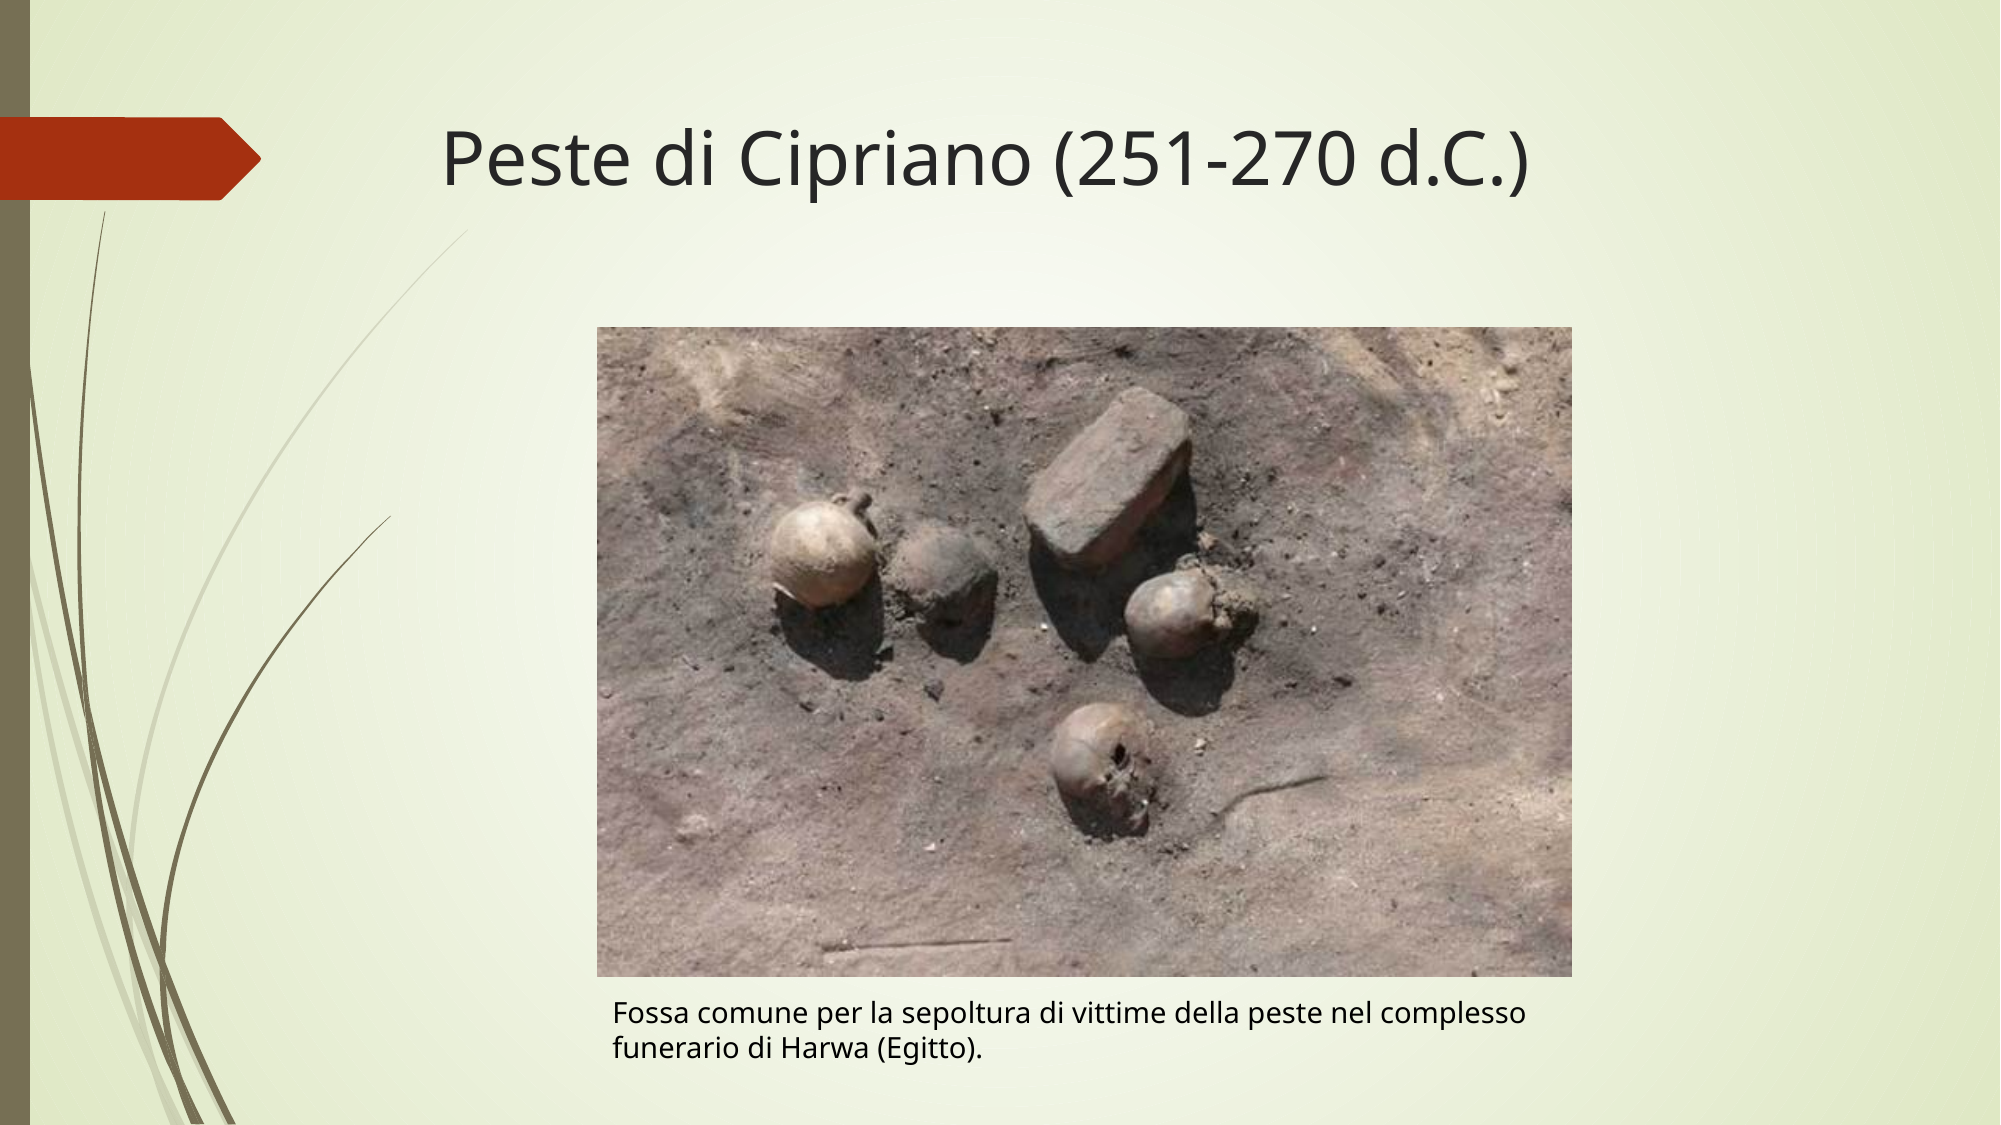

# Peste di Cipriano (251-270 d.C.)
Fossa comune per la sepoltura di vittime della peste nel complesso funerario di Harwa (Egitto).